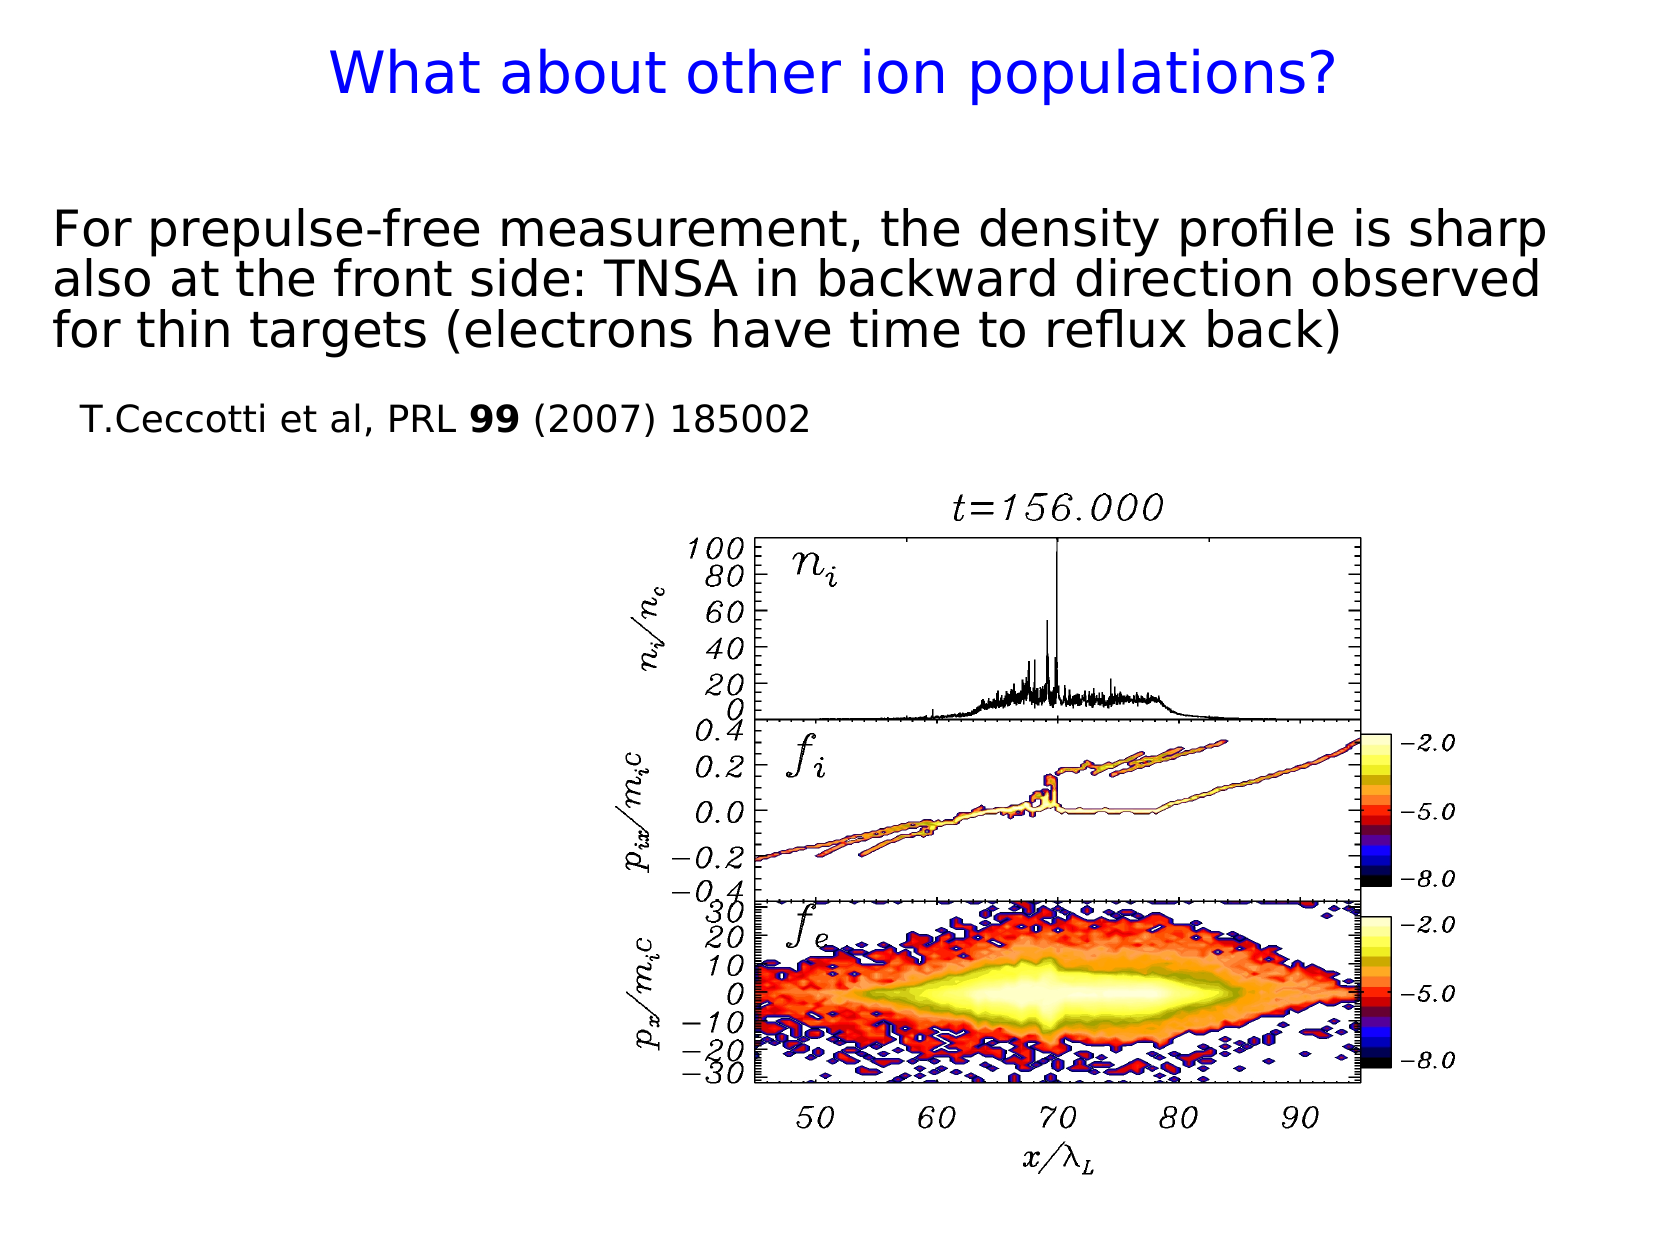

What about other ion populations?
For prepulse-free measurement, the density profile is sharp
also at the front side: TNSA in backward direction observed
for thin targets (electrons have time to reflux back)
T.Ceccotti et al, PRL 99 (2007) 185002